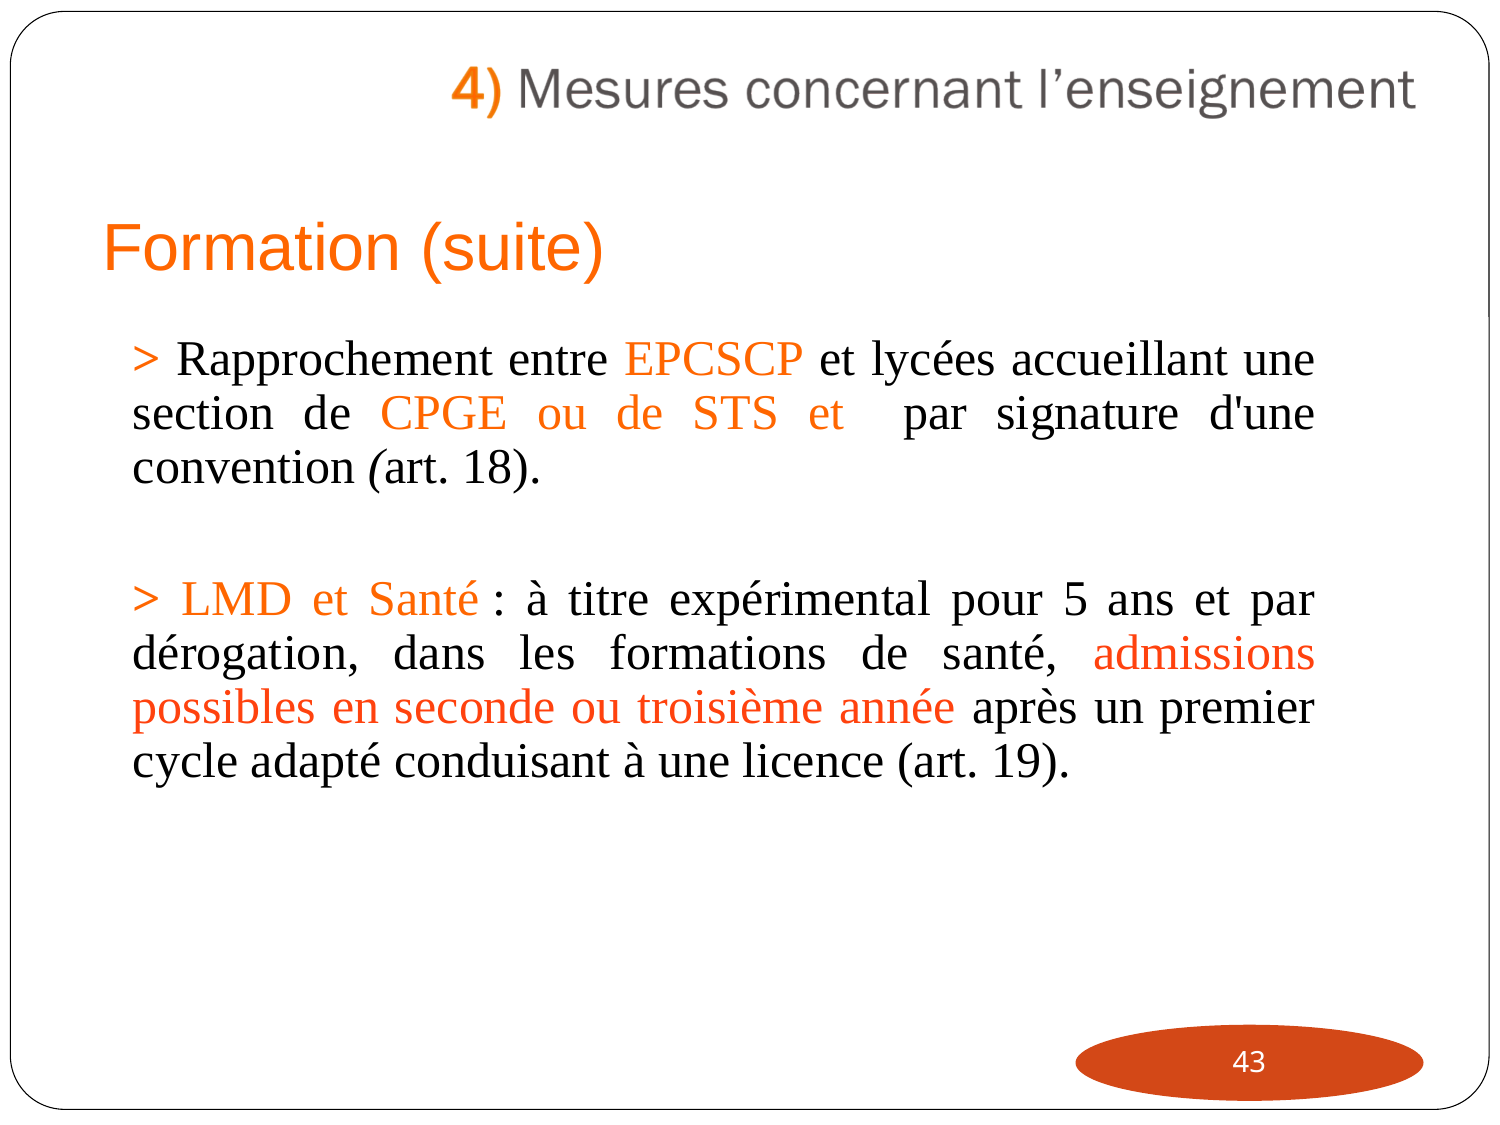

Formation (suite)
> Rapprochement entre EPCSCP et lycées accueillant une section de CPGE ou de STS et par signature d'une convention (art. 18).
> LMD et Santé : à titre expérimental pour 5 ans et par dérogation, dans les formations de santé, admissions possibles en seconde ou troisième année après un premier cycle adapté conduisant à une licence (art. 19).